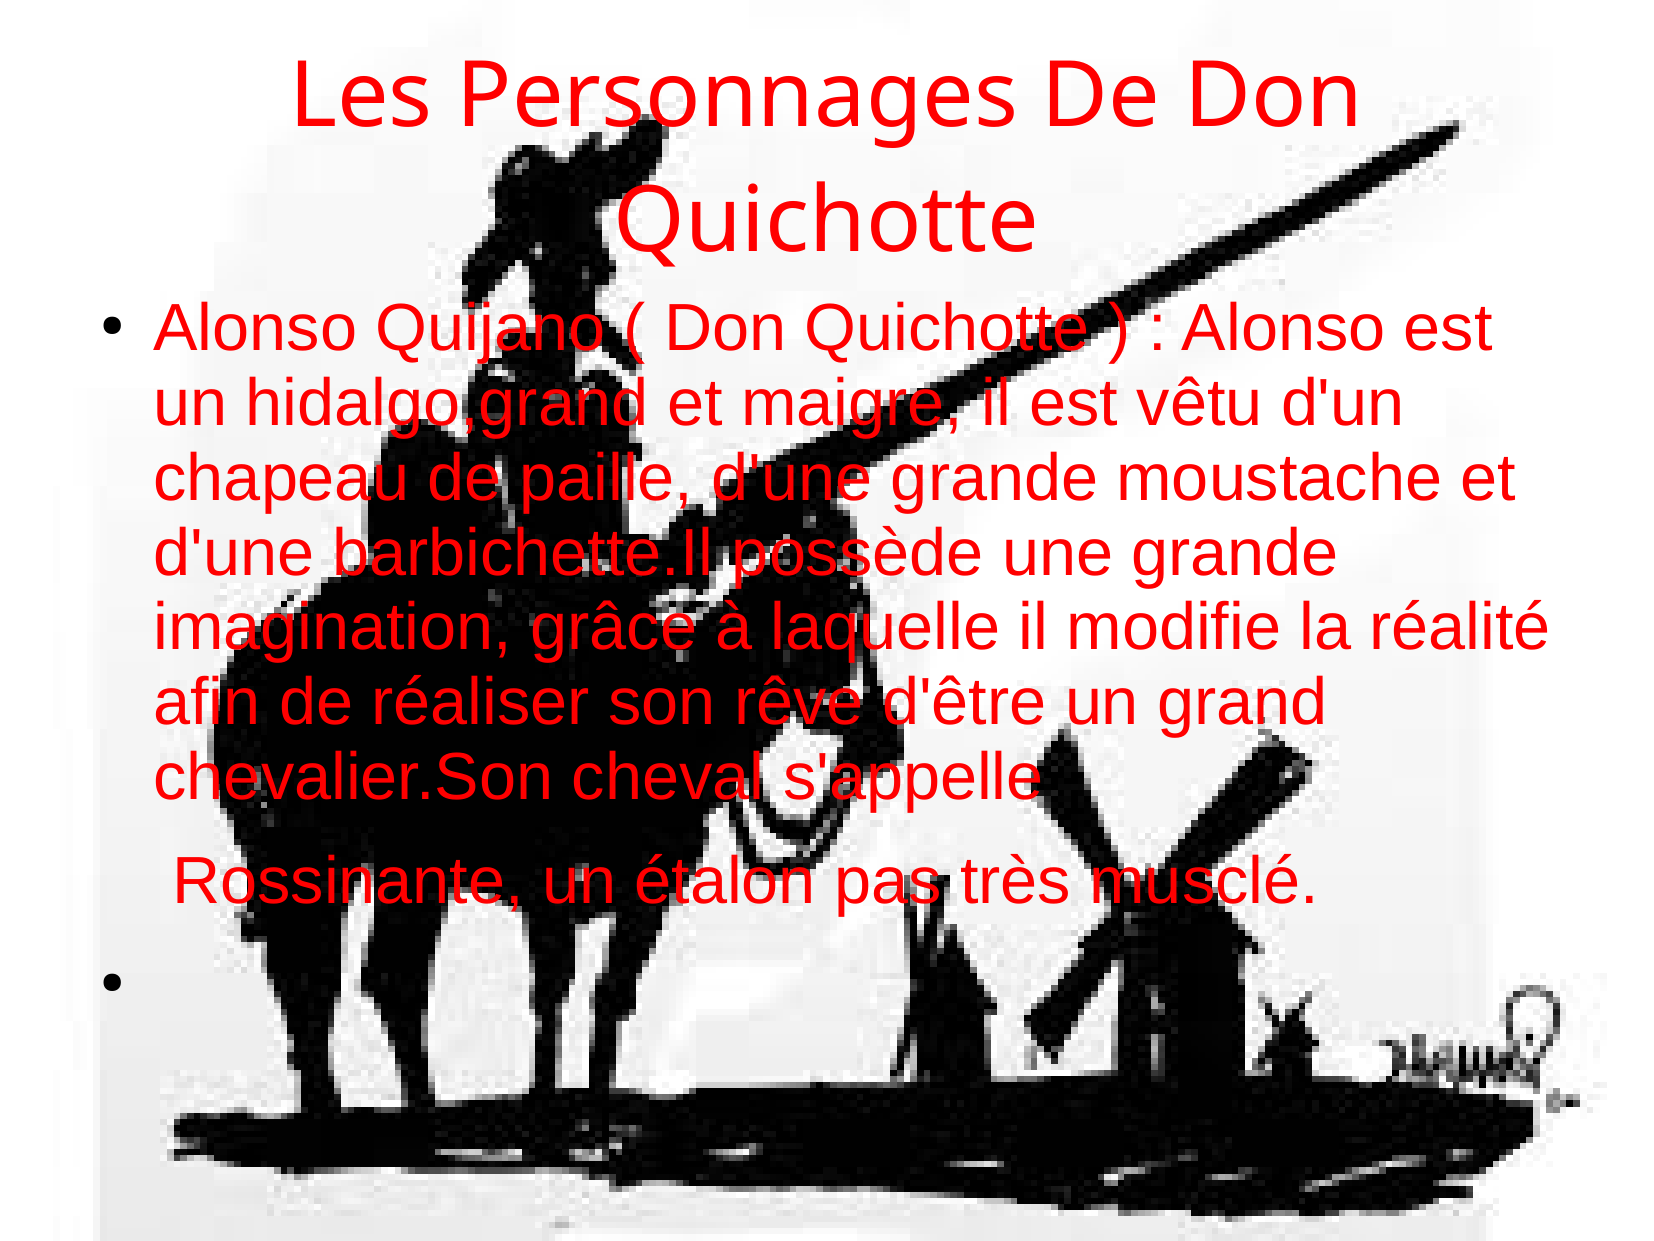

# Les Personnages De Don Quichotte
Alonso Quijano ( Don Quichotte ) : Alonso est un hidalgo,grand et maigre, il est vêtu d'un chapeau de paille, d'une grande moustache et d'une barbichette.Il possède une grande imagination, grâce à laquelle il modifie la réalité afin de réaliser son rêve d'être un grand chevalier.Son cheval s'appelle
 Rossinante, un étalon pas très musclé.